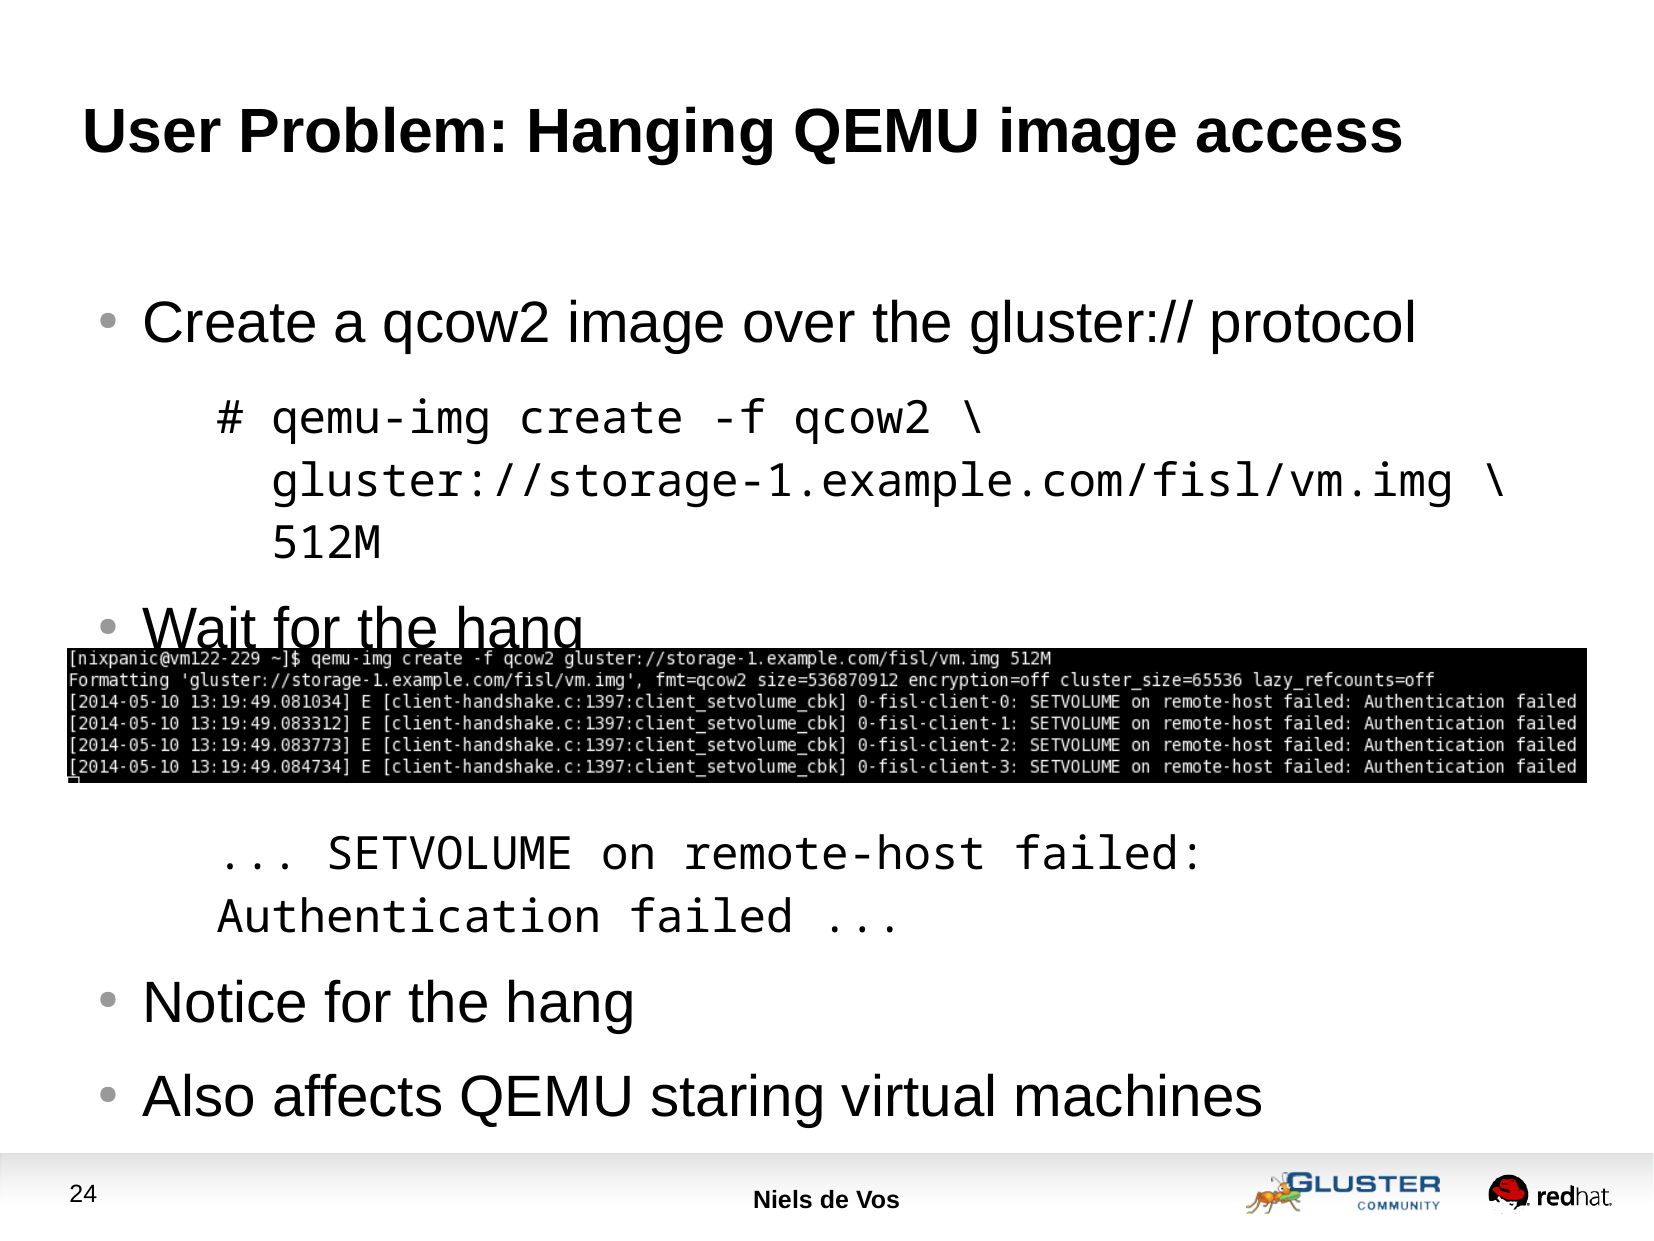

# User Problem: Hanging QEMU image access
Create a qcow2 image over the gluster:// protocol
# qemu-img create -f qcow2 \ gluster://storage-1.example.com/fisl/vm.img \ 512M
Wait for the hang
... SETVOLUME on remote-host failed: Authentication failed ...
Notice for the hang
Also affects QEMU staring virtual machines